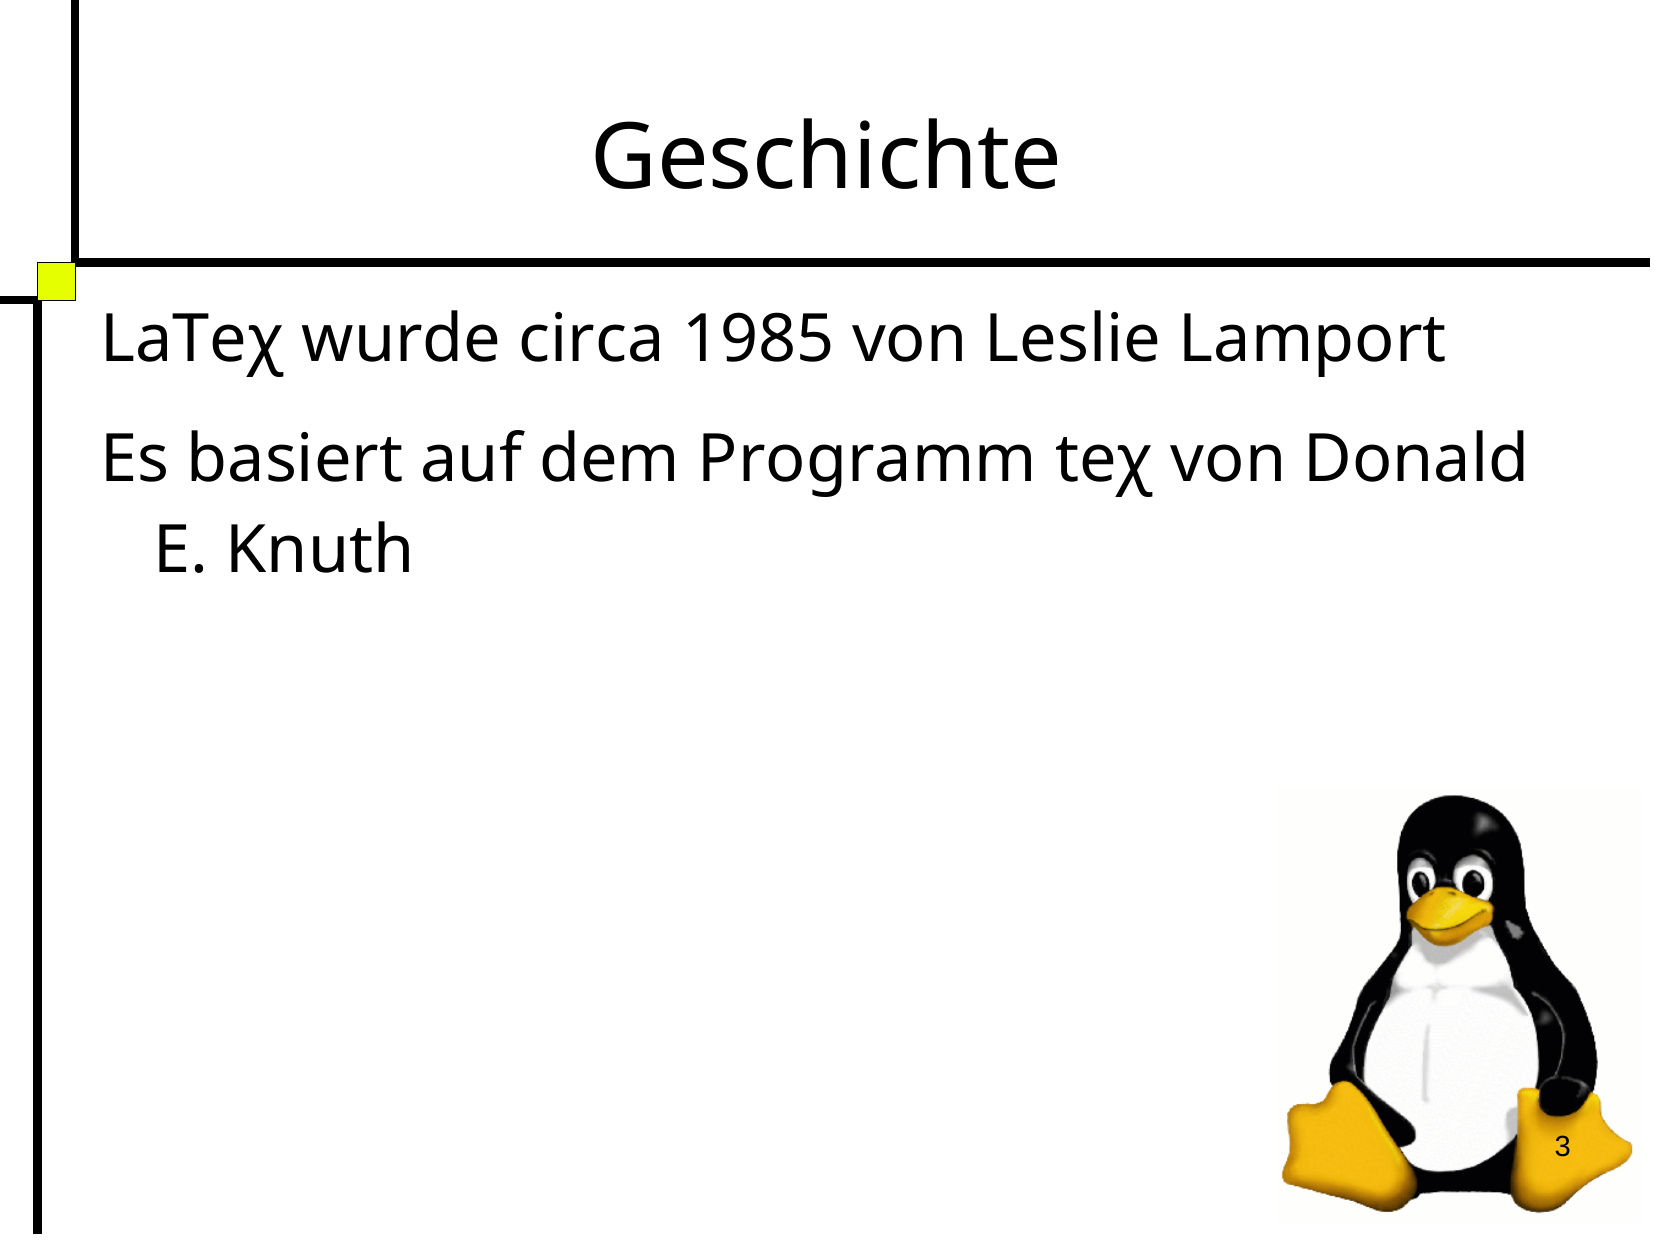

# Geschichte
LaTeχ wurde circa 1985 von Leslie Lamport
Es basiert auf dem Programm teχ von Donald E. Knuth
3